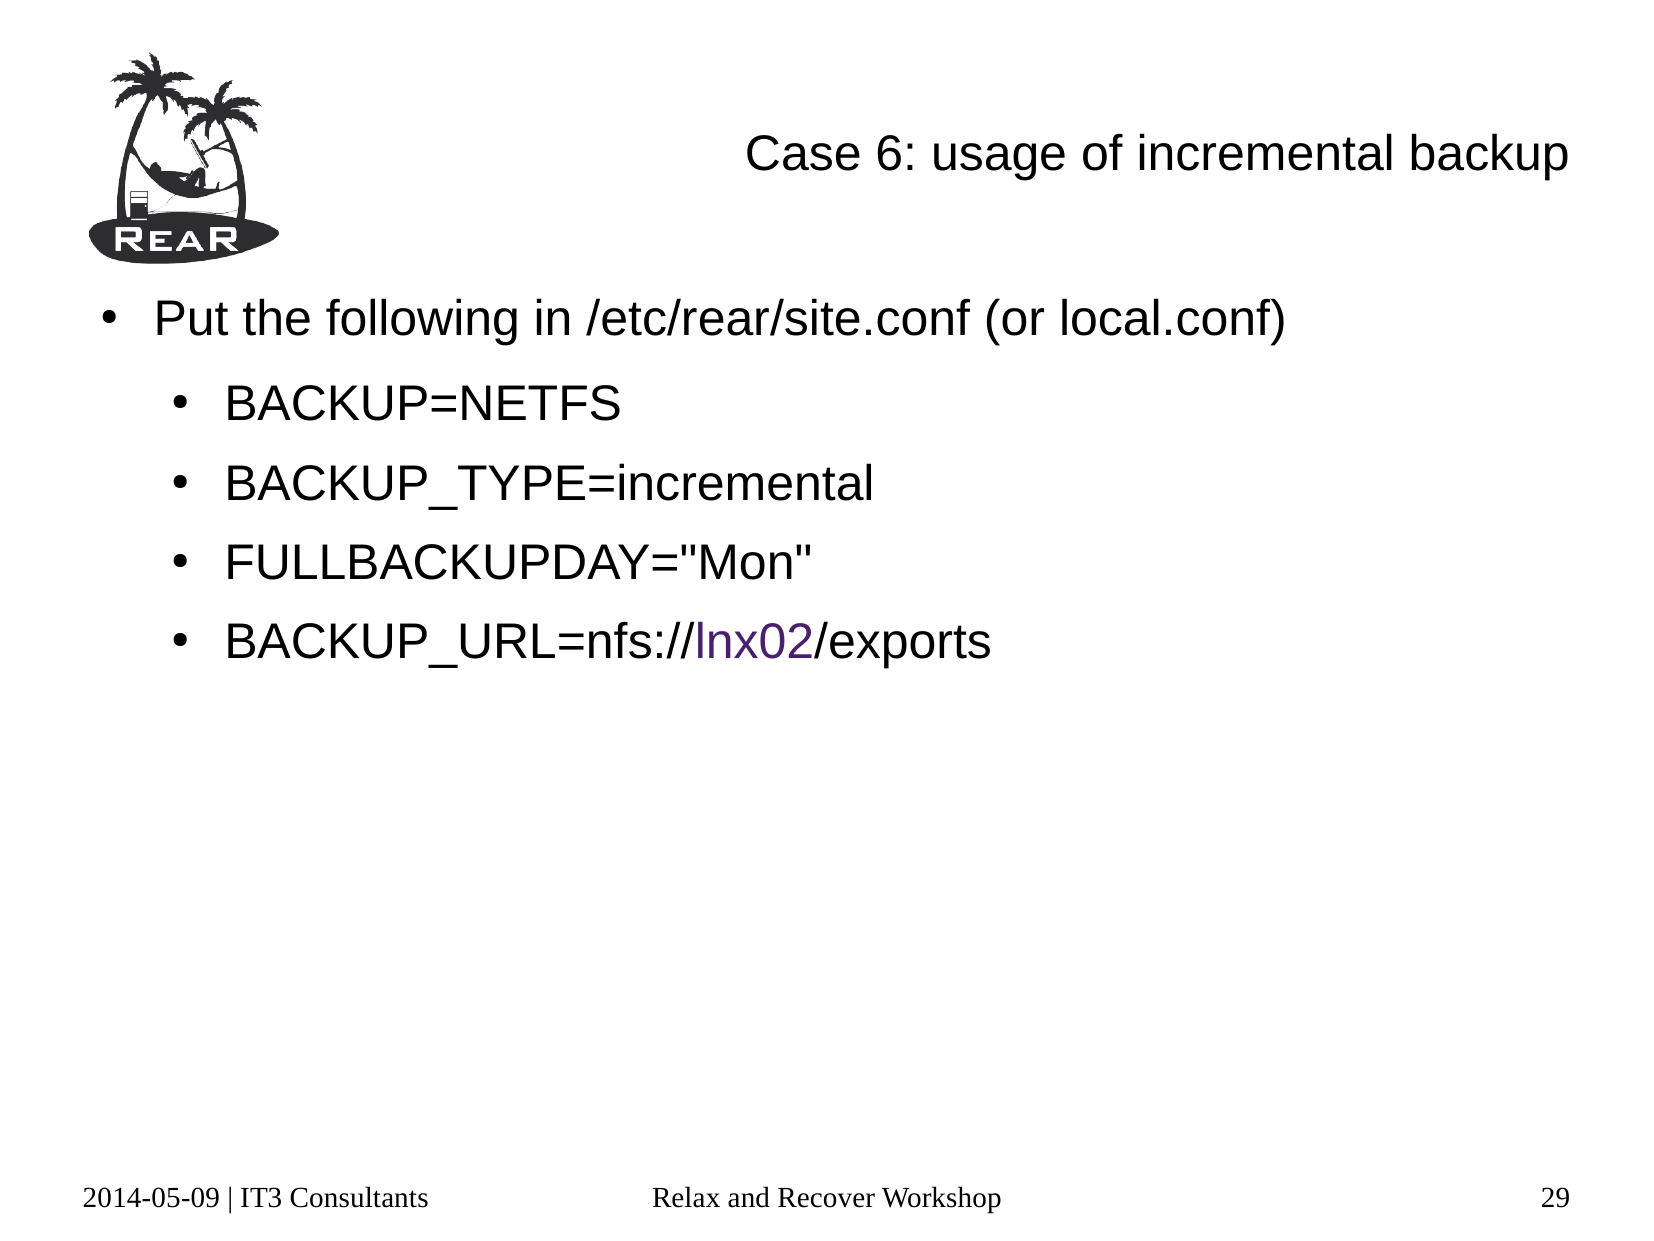

# Case 6: usage of incremental backup
Put the following in /etc/rear/site.conf (or local.conf)
BACKUP=NETFS
BACKUP_TYPE=incremental
FULLBACKUPDAY="Mon"
BACKUP_URL=nfs://lnx02/exports
2014-05-09 | IT3 Consultants
Relax and Recover Workshop
29